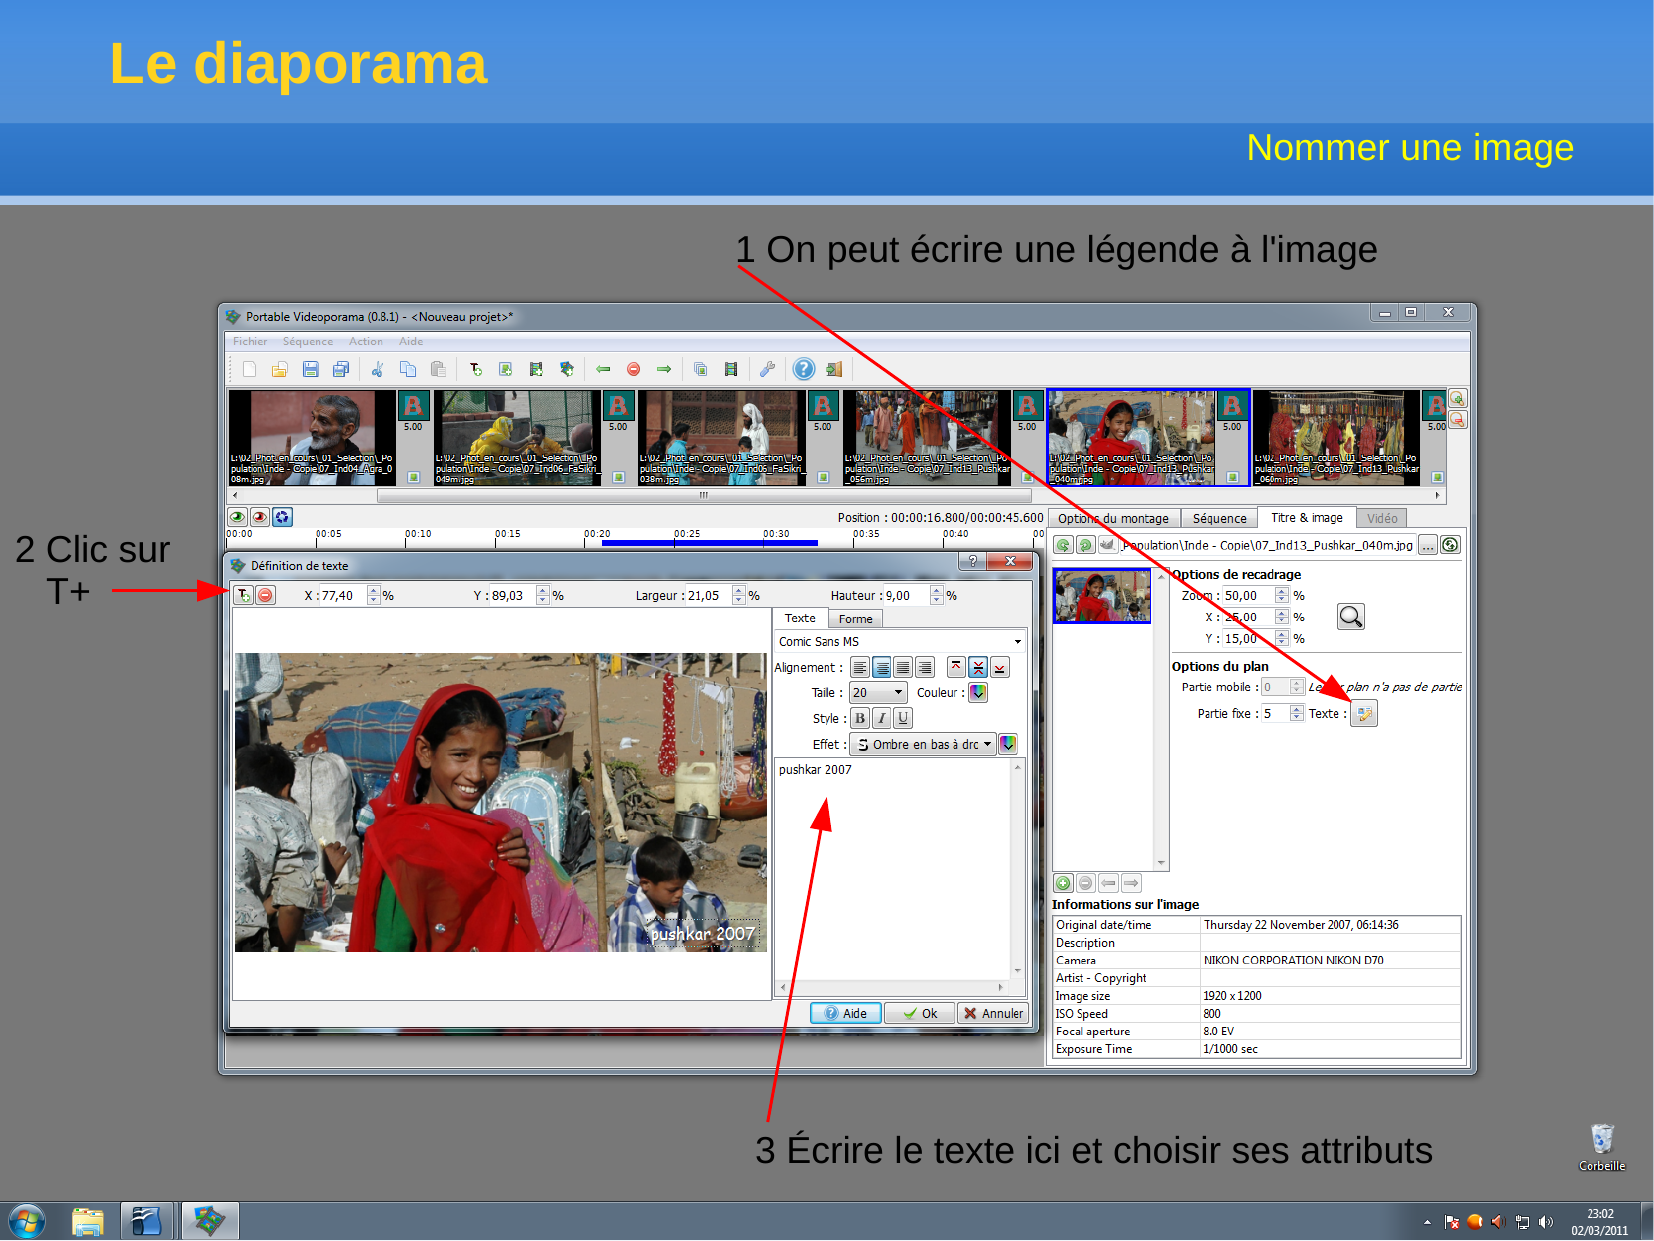

Le diaporama
 Nommer une image
#
1 On peut écrire une légende à l'image
2 Clic sur
 T+
3 Écrire le texte ici et choisir ses attributs